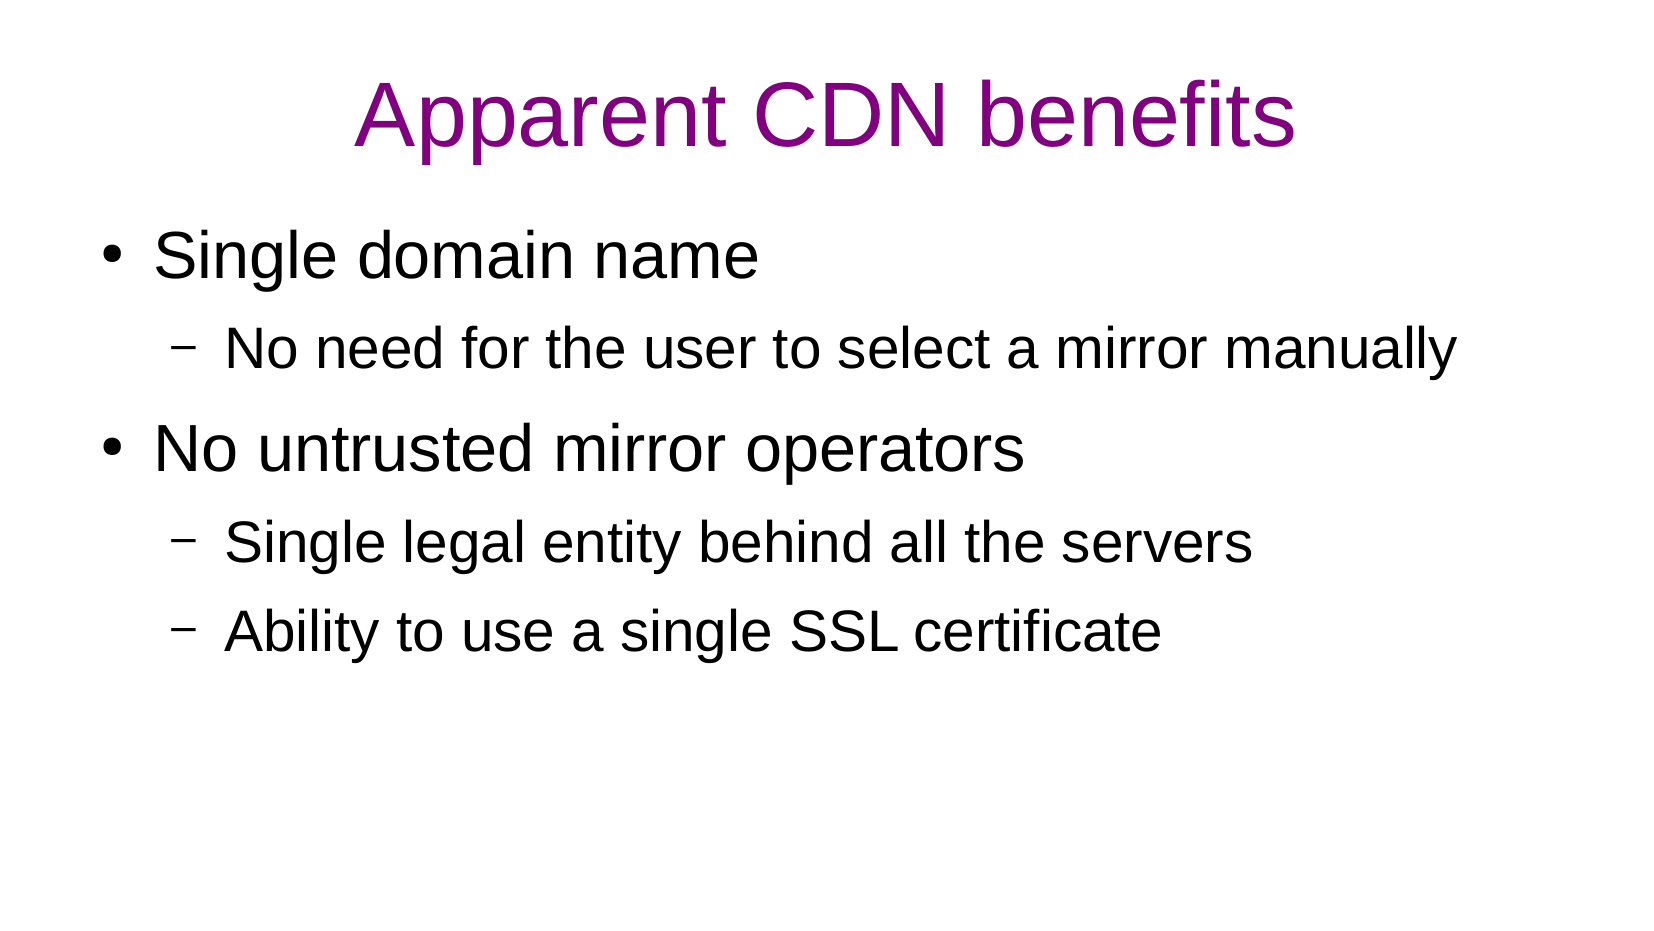

# Apparent CDN benefits
Single domain name
No need for the user to select a mirror manually
No untrusted mirror operators
Single legal entity behind all the servers
Ability to use a single SSL certificate